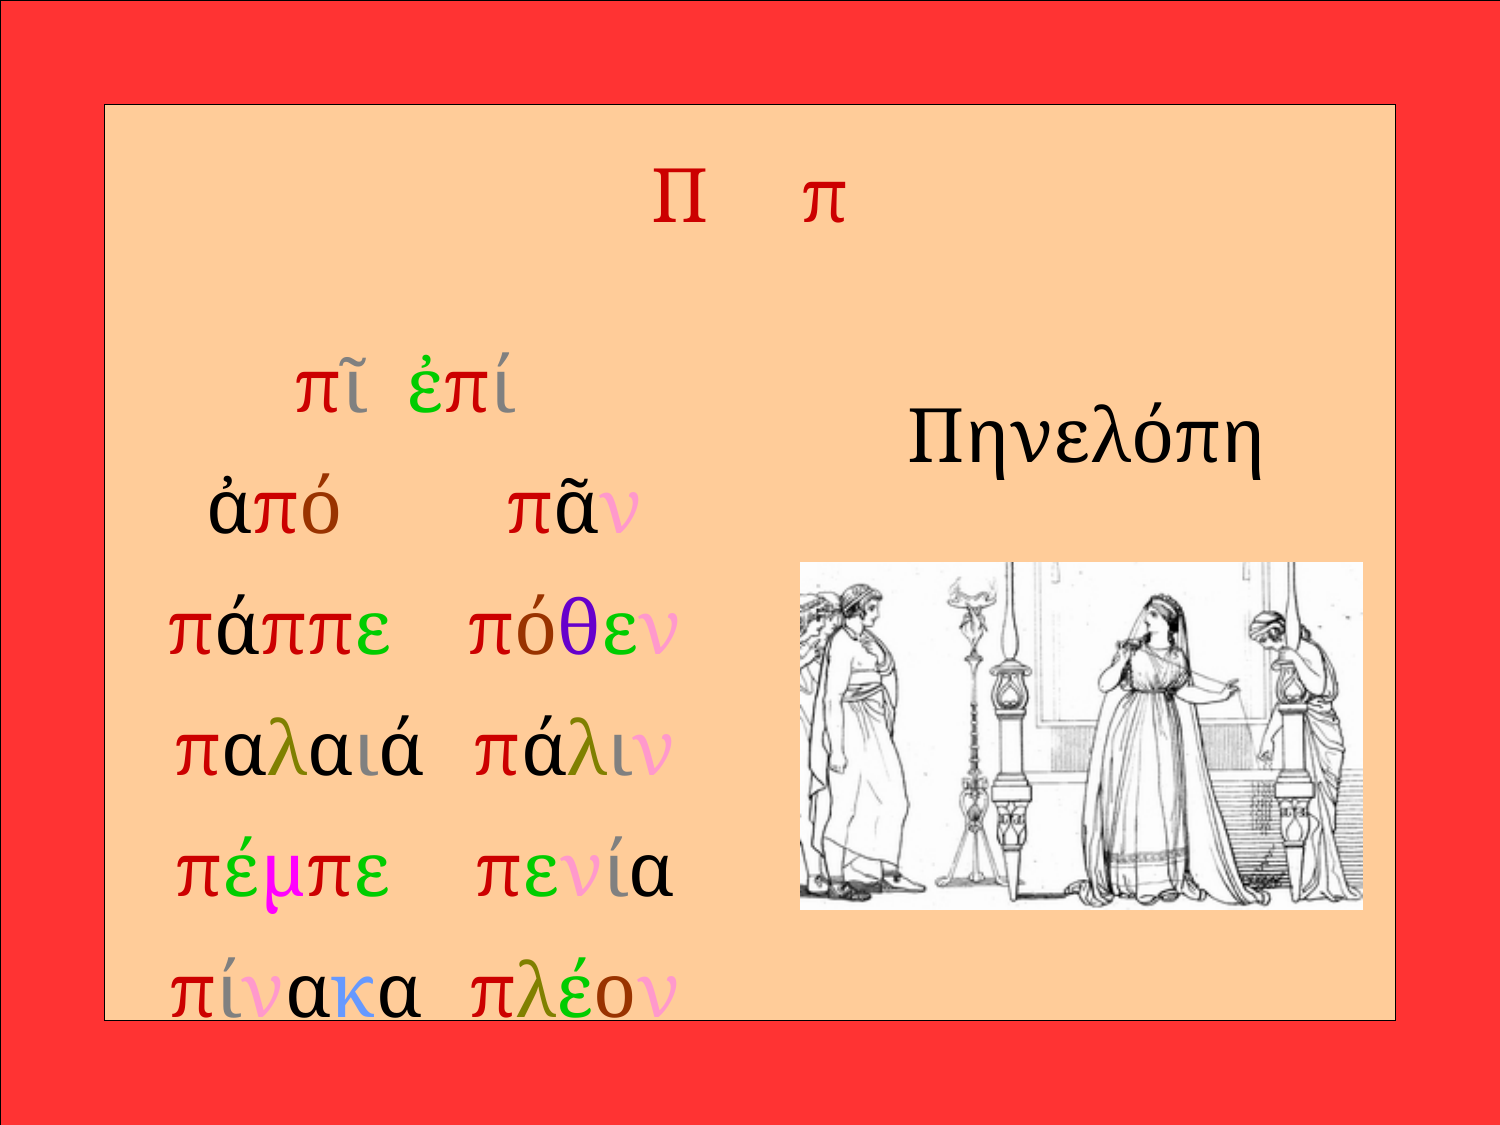

# Π	π
πῖ ἐπί
ἀπό		πᾶν
πάππε	πόθεν
παλαιά	πάλιν
πέμπε	πενία
πίνακα	πλέον
Πηνελόπη